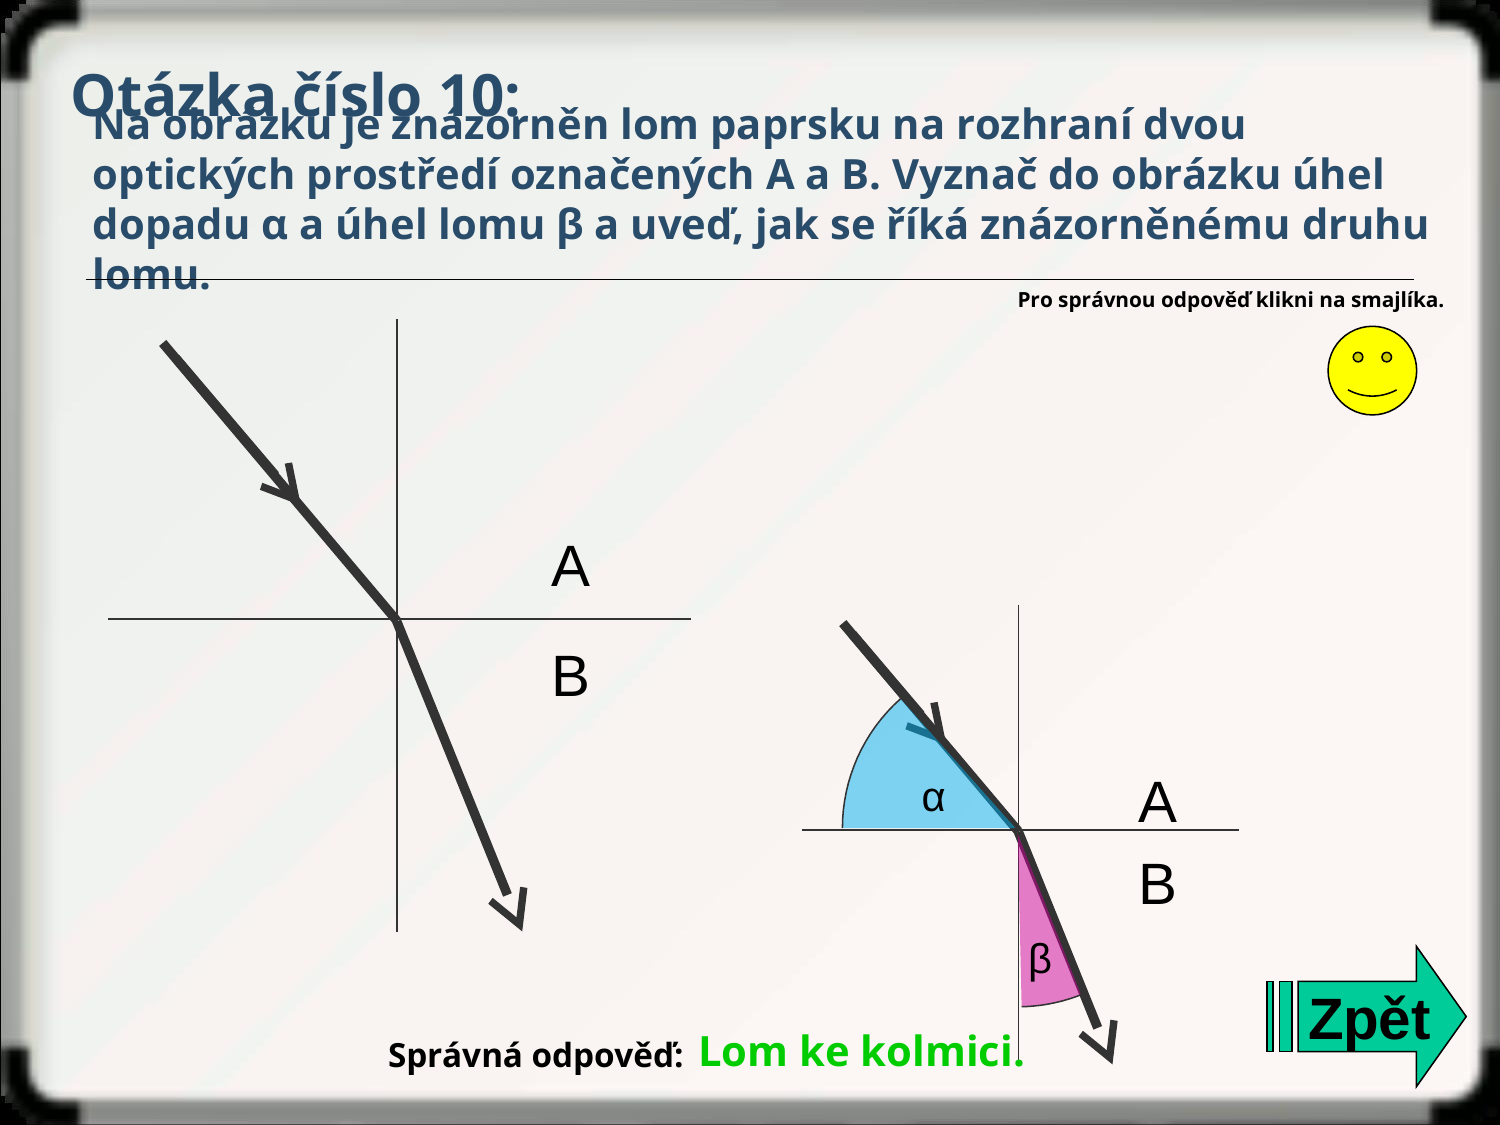

Otázka číslo 10:
Na obrázku je znázorněn lom paprsku na rozhraní dvou optických prostředí označených A a B. Vyznač do obrázku úhel dopadu α a úhel lomu β a uveď, jak se říká znázorněnému druhu lomu.
Pro správnou odpověď klikni na smajlíka.
A
B
A
B
α
β
Lom ke kolmici.
Zpět
Správná odpověď: